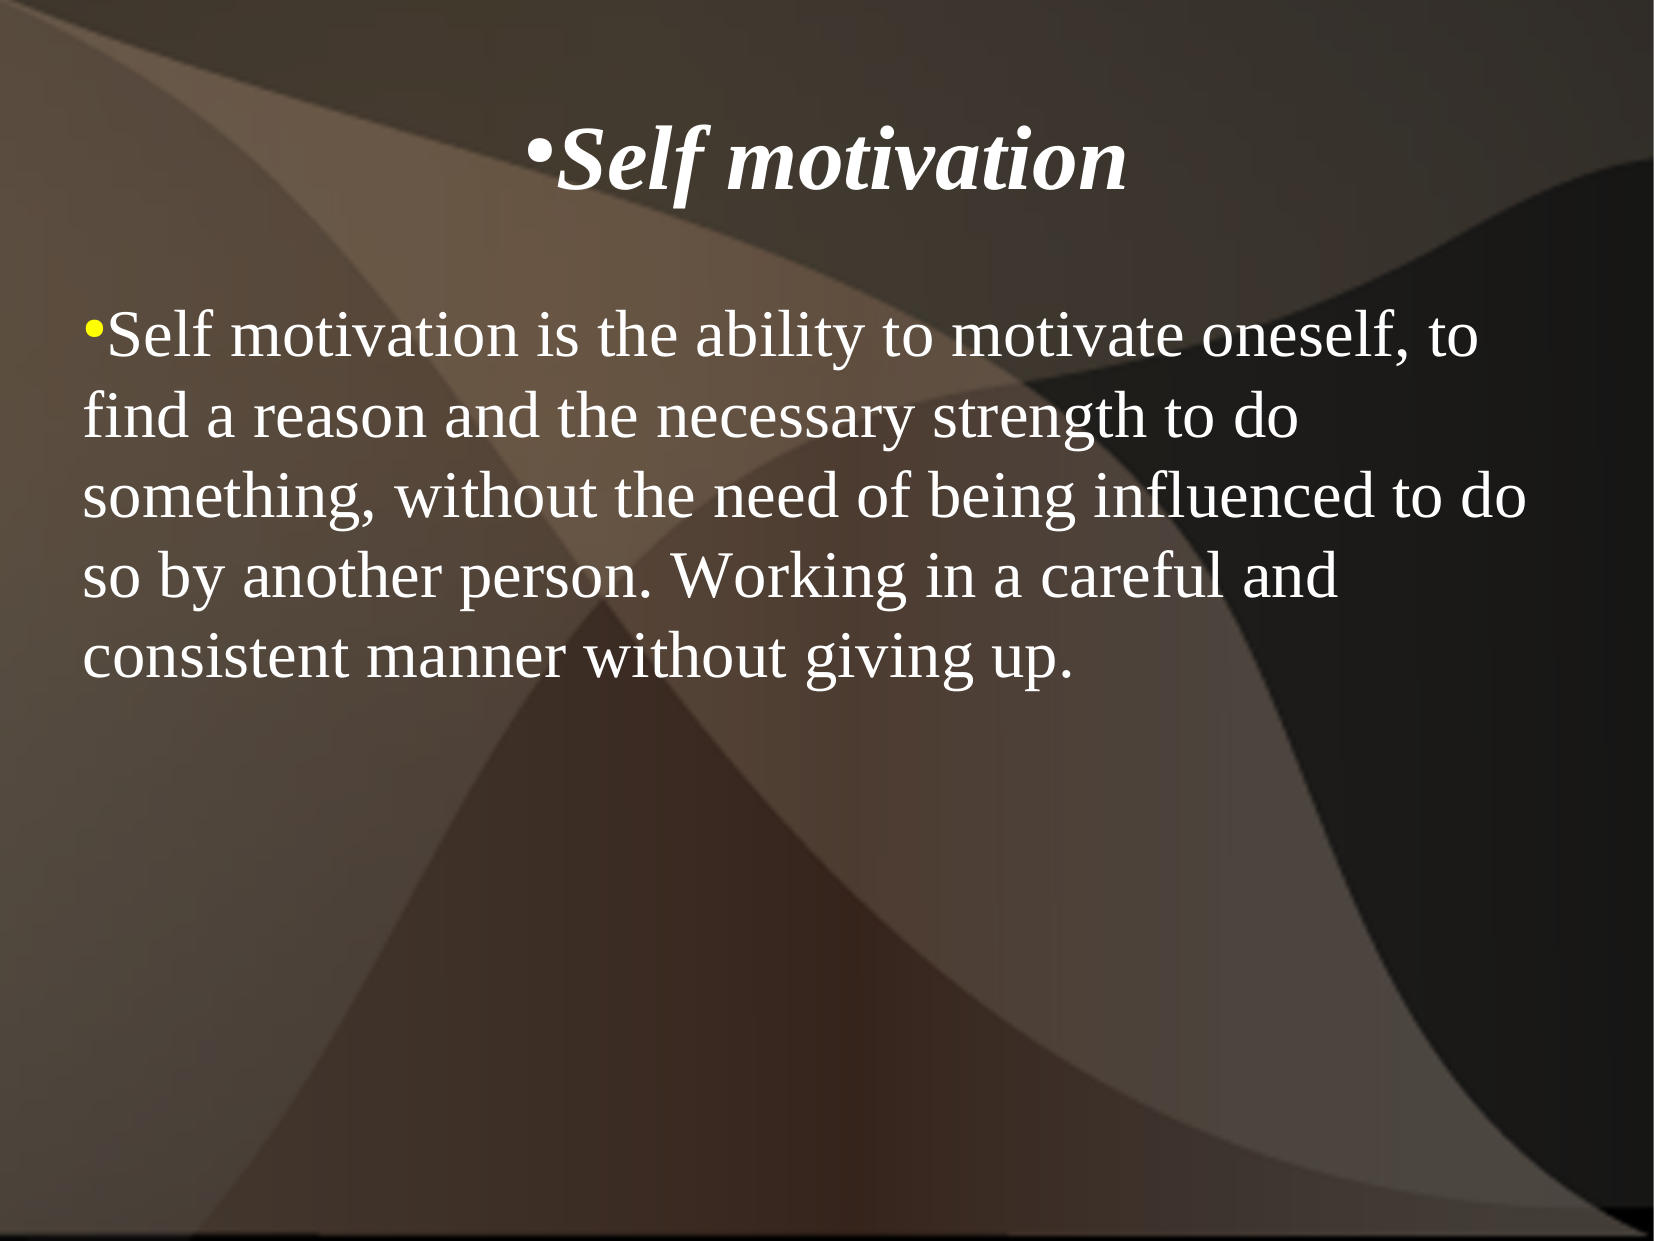

# Self motivation
Self motivation is the ability to motivate oneself, to find a reason and the necessary strength to do something, without the need of being influenced to do so by another person. Working in a careful and consistent manner without giving up.